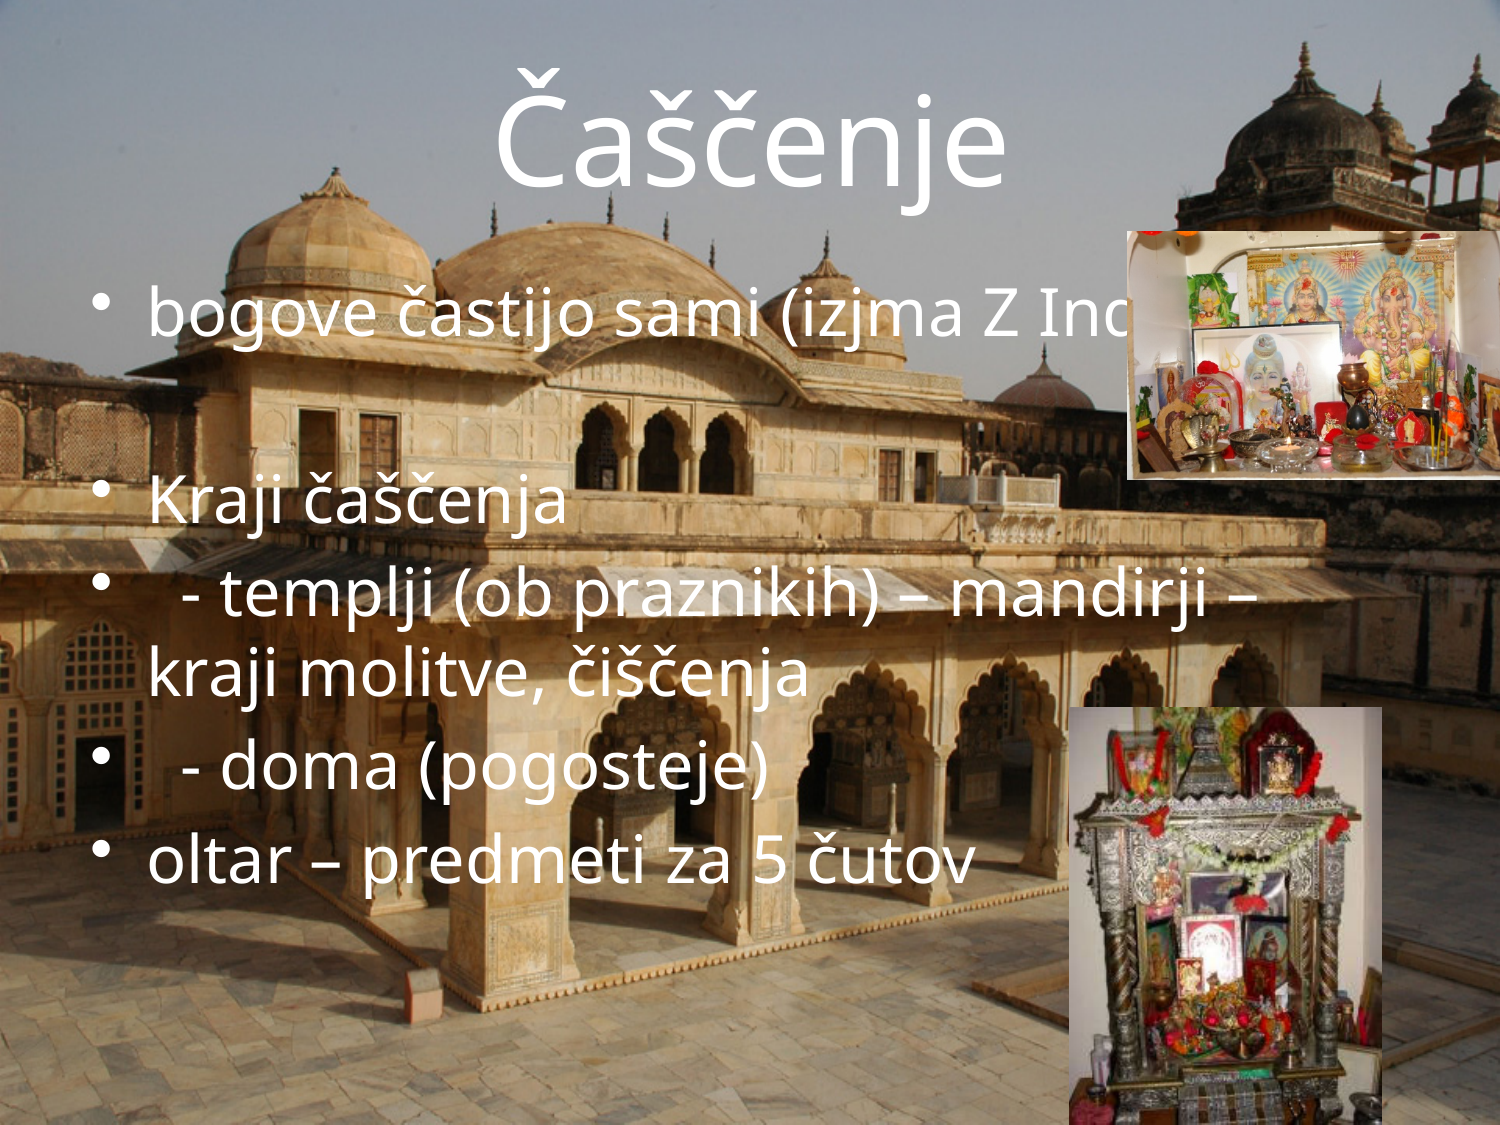

# Čaščenje
bogove častijo sami (izjma Z Indija)
Kraji čaščenja
 - templji (ob praznikih) – mandirji – kraji molitve, čiščenja
 - doma (pogosteje)
oltar – predmeti za 5 čutov